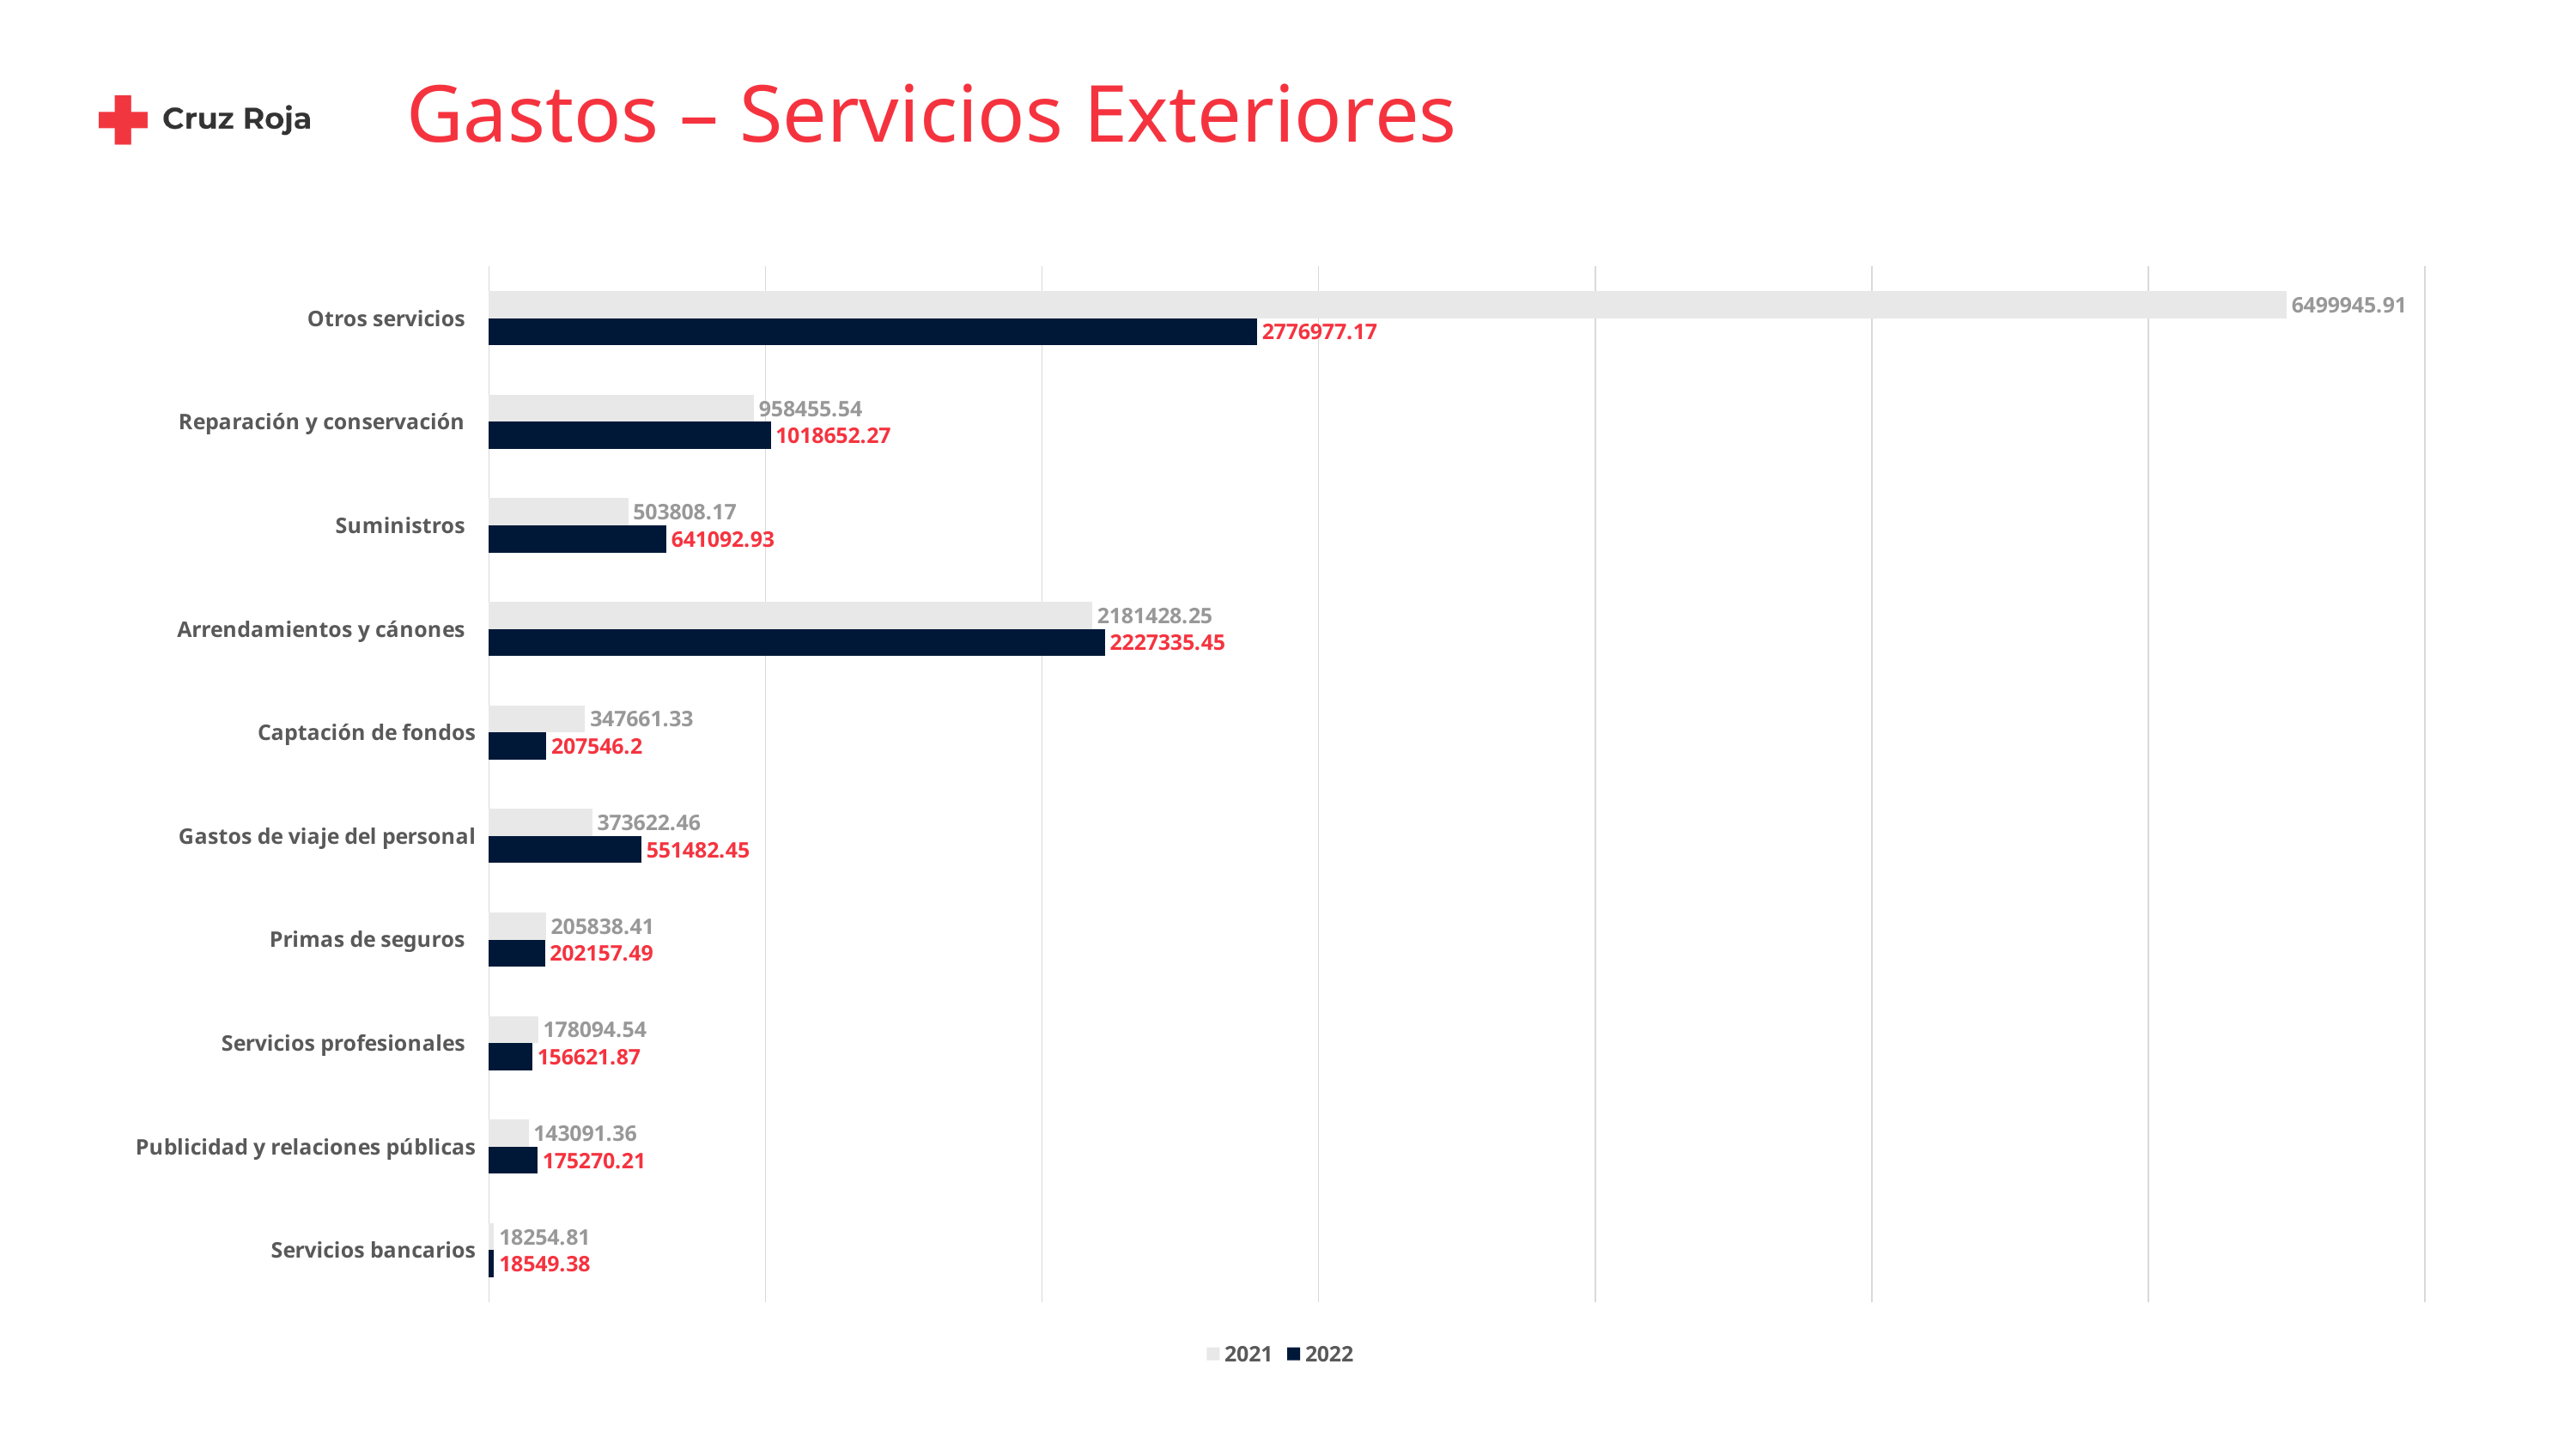

Gastos – Servicios Exteriores
### Chart
| Category | 2022 | 2021 |
|---|---|---|
| Servicios bancarios | 18549.38 | 18254.81 |
| Publicidad y relaciones públicas | 175270.21 | 143091.36 |
| Servicios profesionales | 156621.87 | 178094.54 |
| Primas de seguros | 202157.49 | 205838.41 |
| Gastos de viaje del personal | 551482.45 | 373622.46 |
| Captación de fondos | 207546.2 | 347661.33 |
| Arrendamientos y cánones | 2227335.45 | 2181428.25 |
| Suministros | 641092.93 | 503808.17 |
| Reparación y conservación | 1018652.27 | 958455.54 |
| Otros servicios | 2776977.17 | 6499945.91 |